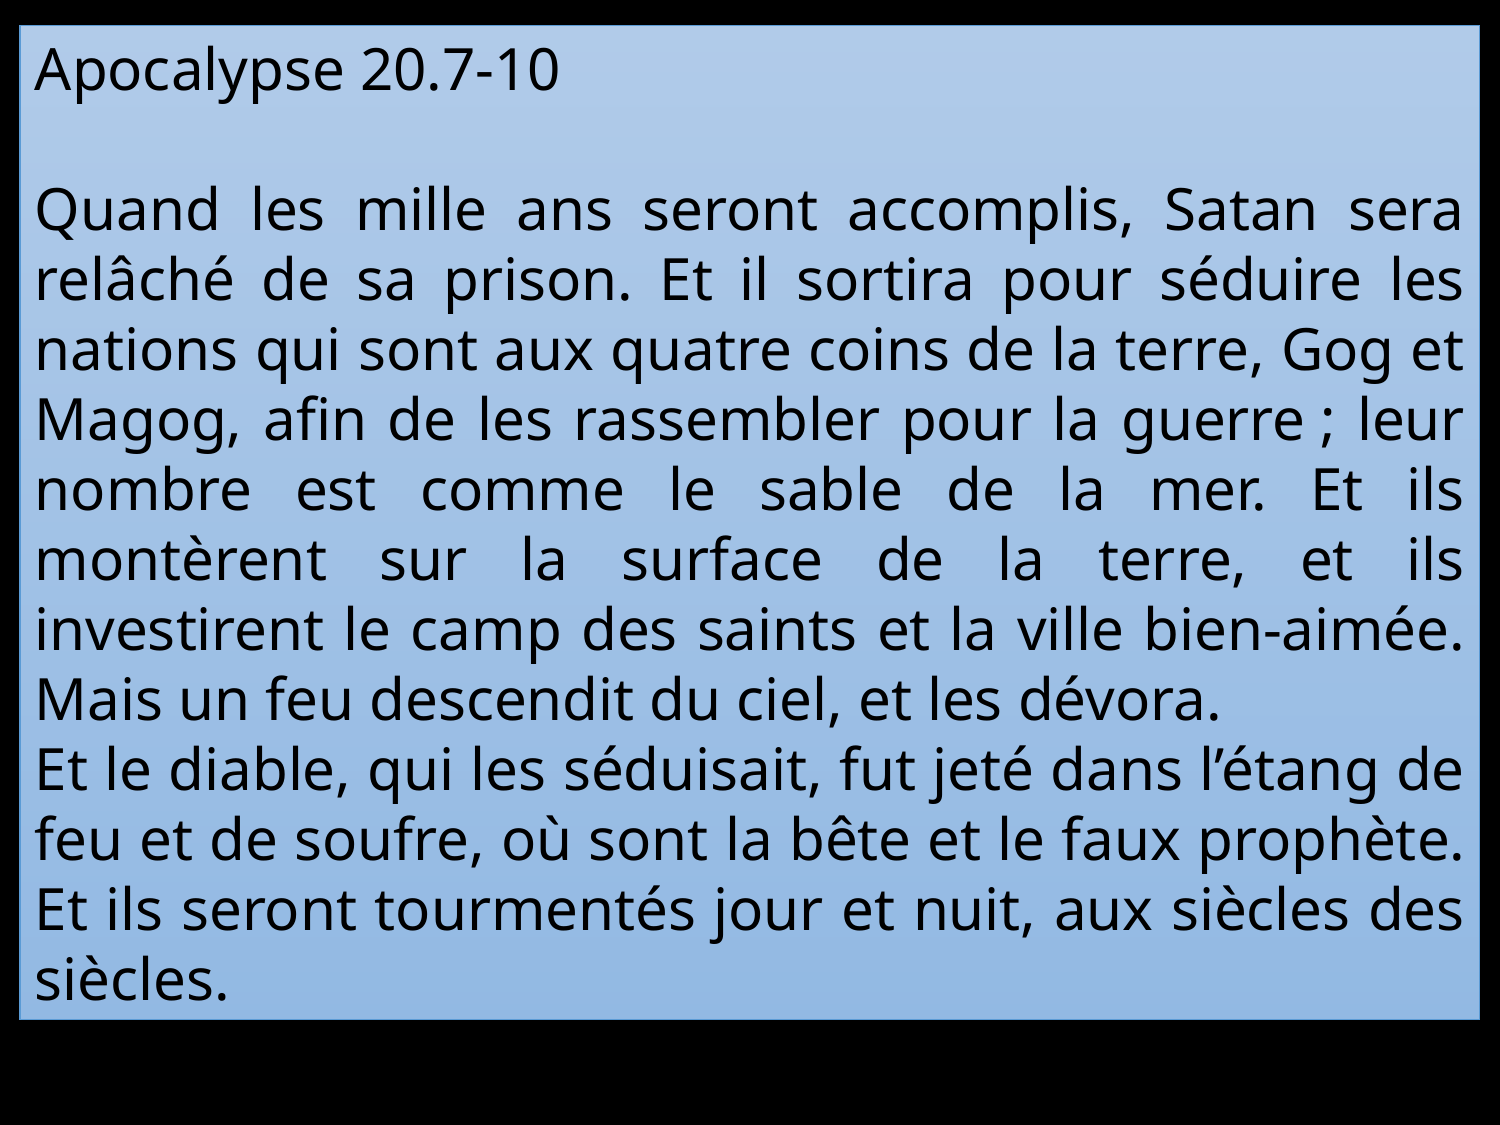

Apocalypse 20.7-10
Quand les mille ans seront accomplis, Satan sera relâché de sa prison. Et il sortira pour séduire les nations qui sont aux quatre coins de la terre, Gog et Magog, afin de les rassembler pour la guerre ; leur nombre est comme le sable de la mer. Et ils montèrent sur la surface de la terre, et ils investirent le camp des saints et la ville bien-aimée. Mais un feu descendit du ciel, et les dévora.
Et le diable, qui les séduisait, fut jeté dans l’étang de feu et de soufre, où sont la bête et le faux prophète. Et ils seront tourmentés jour et nuit, aux siècles des siècles.